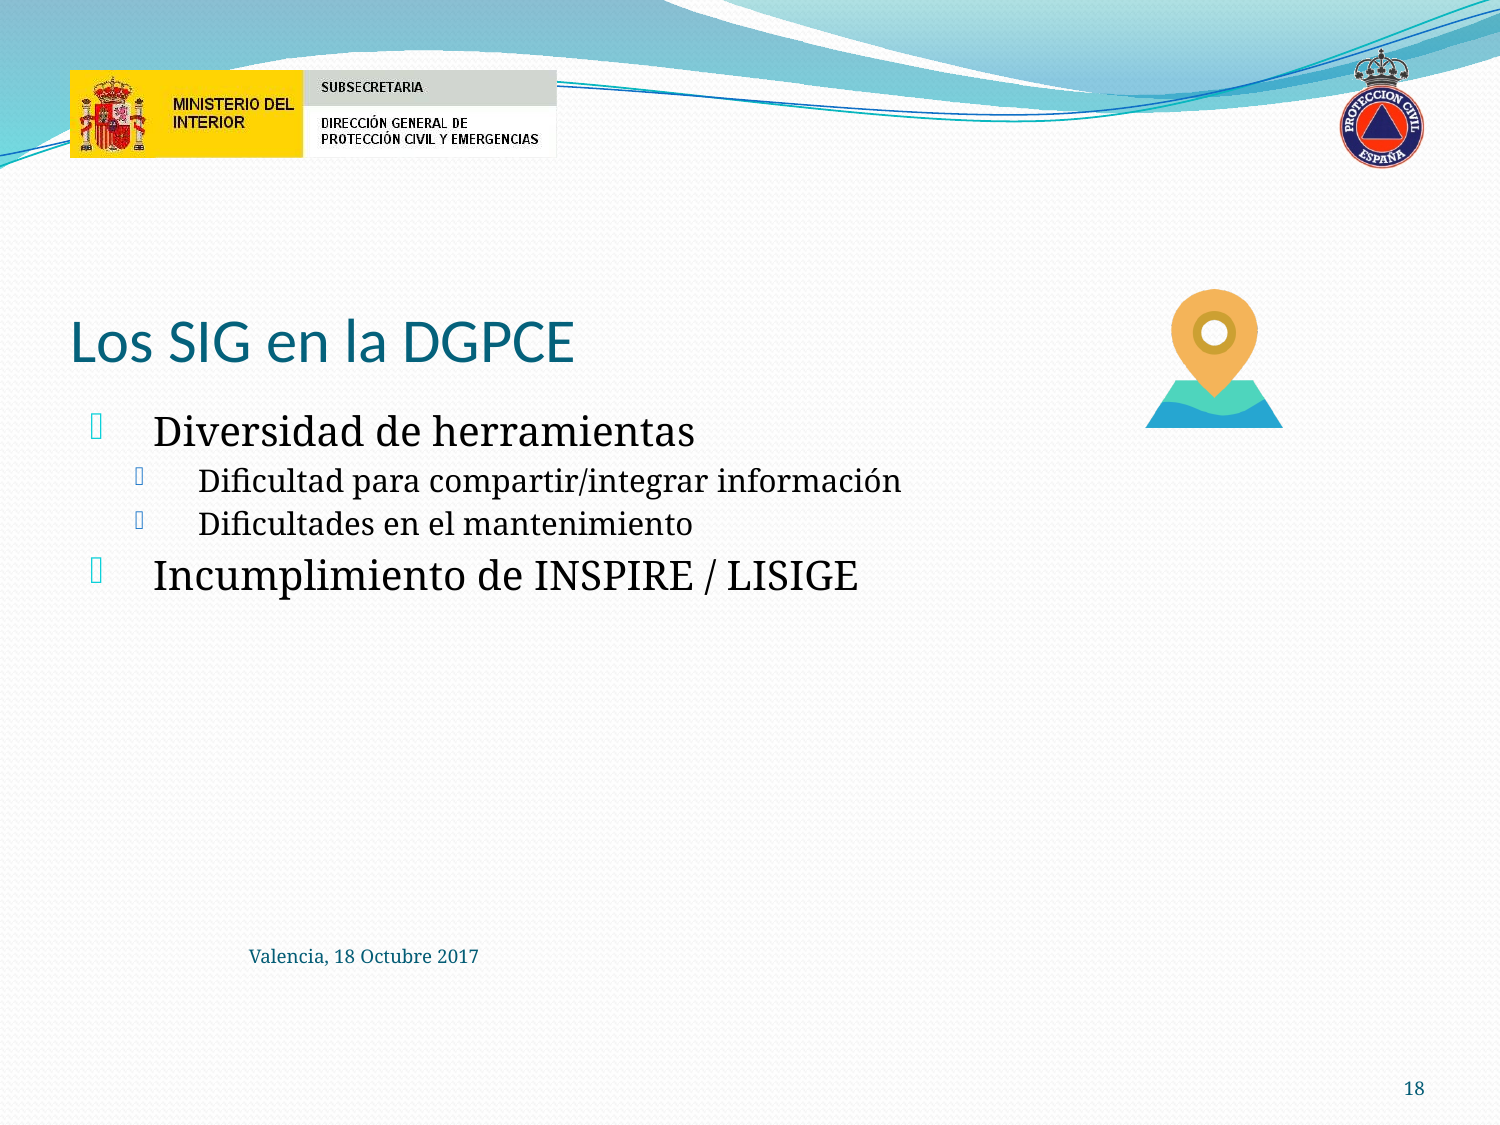

# Los SIG en la DGPCE
Diversidad de herramientas
Dificultad para compartir/integrar información
Dificultades en el mantenimiento
Incumplimiento de INSPIRE / LISIGE
Valencia, 18 Octubre 2017